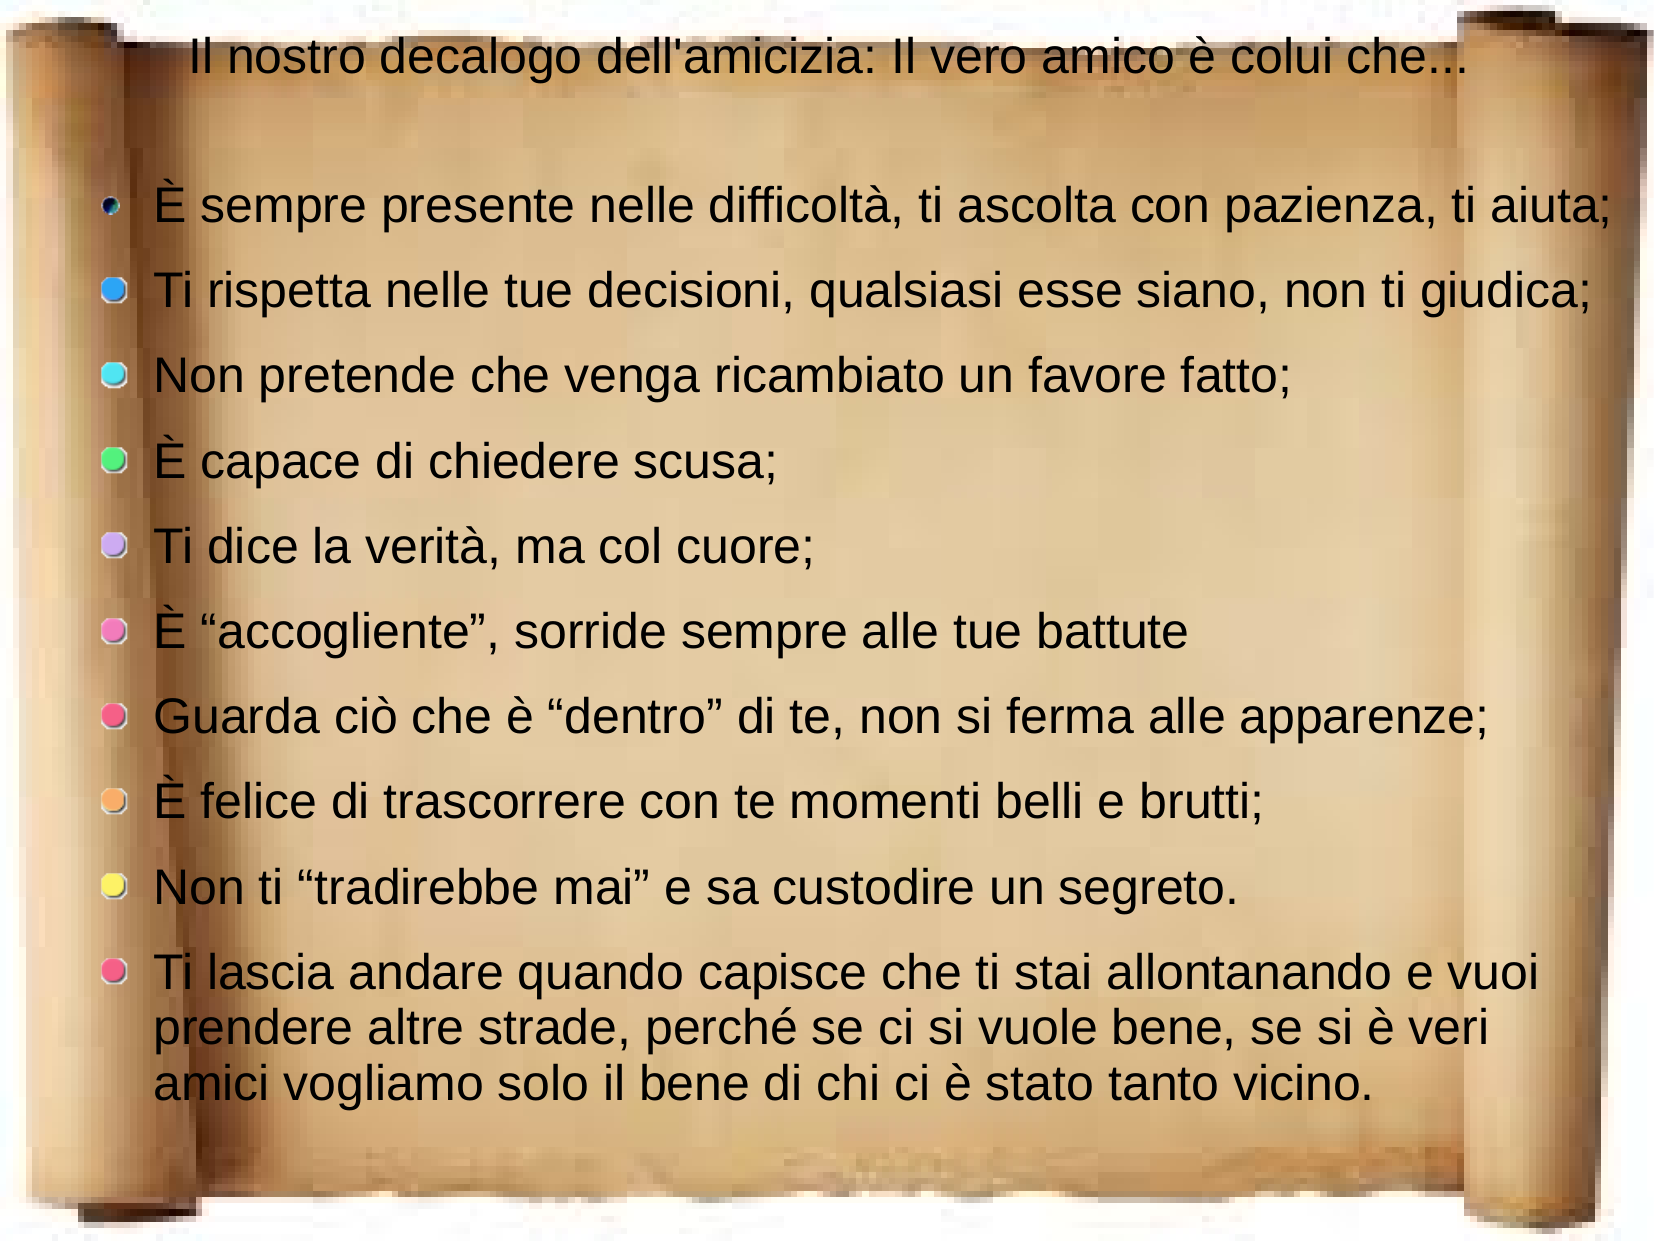

# Il nostro decalogo dell'amicizia: Il vero amico è colui che...
È sempre presente nelle difficoltà, ti ascolta con pazienza, ti aiuta;
Ti rispetta nelle tue decisioni, qualsiasi esse siano, non ti giudica;
Non pretende che venga ricambiato un favore fatto;
È capace di chiedere scusa;
Ti dice la verità, ma col cuore;
È “accogliente”, sorride sempre alle tue battute
Guarda ciò che è “dentro” di te, non si ferma alle apparenze;
È felice di trascorrere con te momenti belli e brutti;
Non ti “tradirebbe mai” e sa custodire un segreto.
Ti lascia andare quando capisce che ti stai allontanando e vuoi prendere altre strade, perché se ci si vuole bene, se si è veri amici vogliamo solo il bene di chi ci è stato tanto vicino.